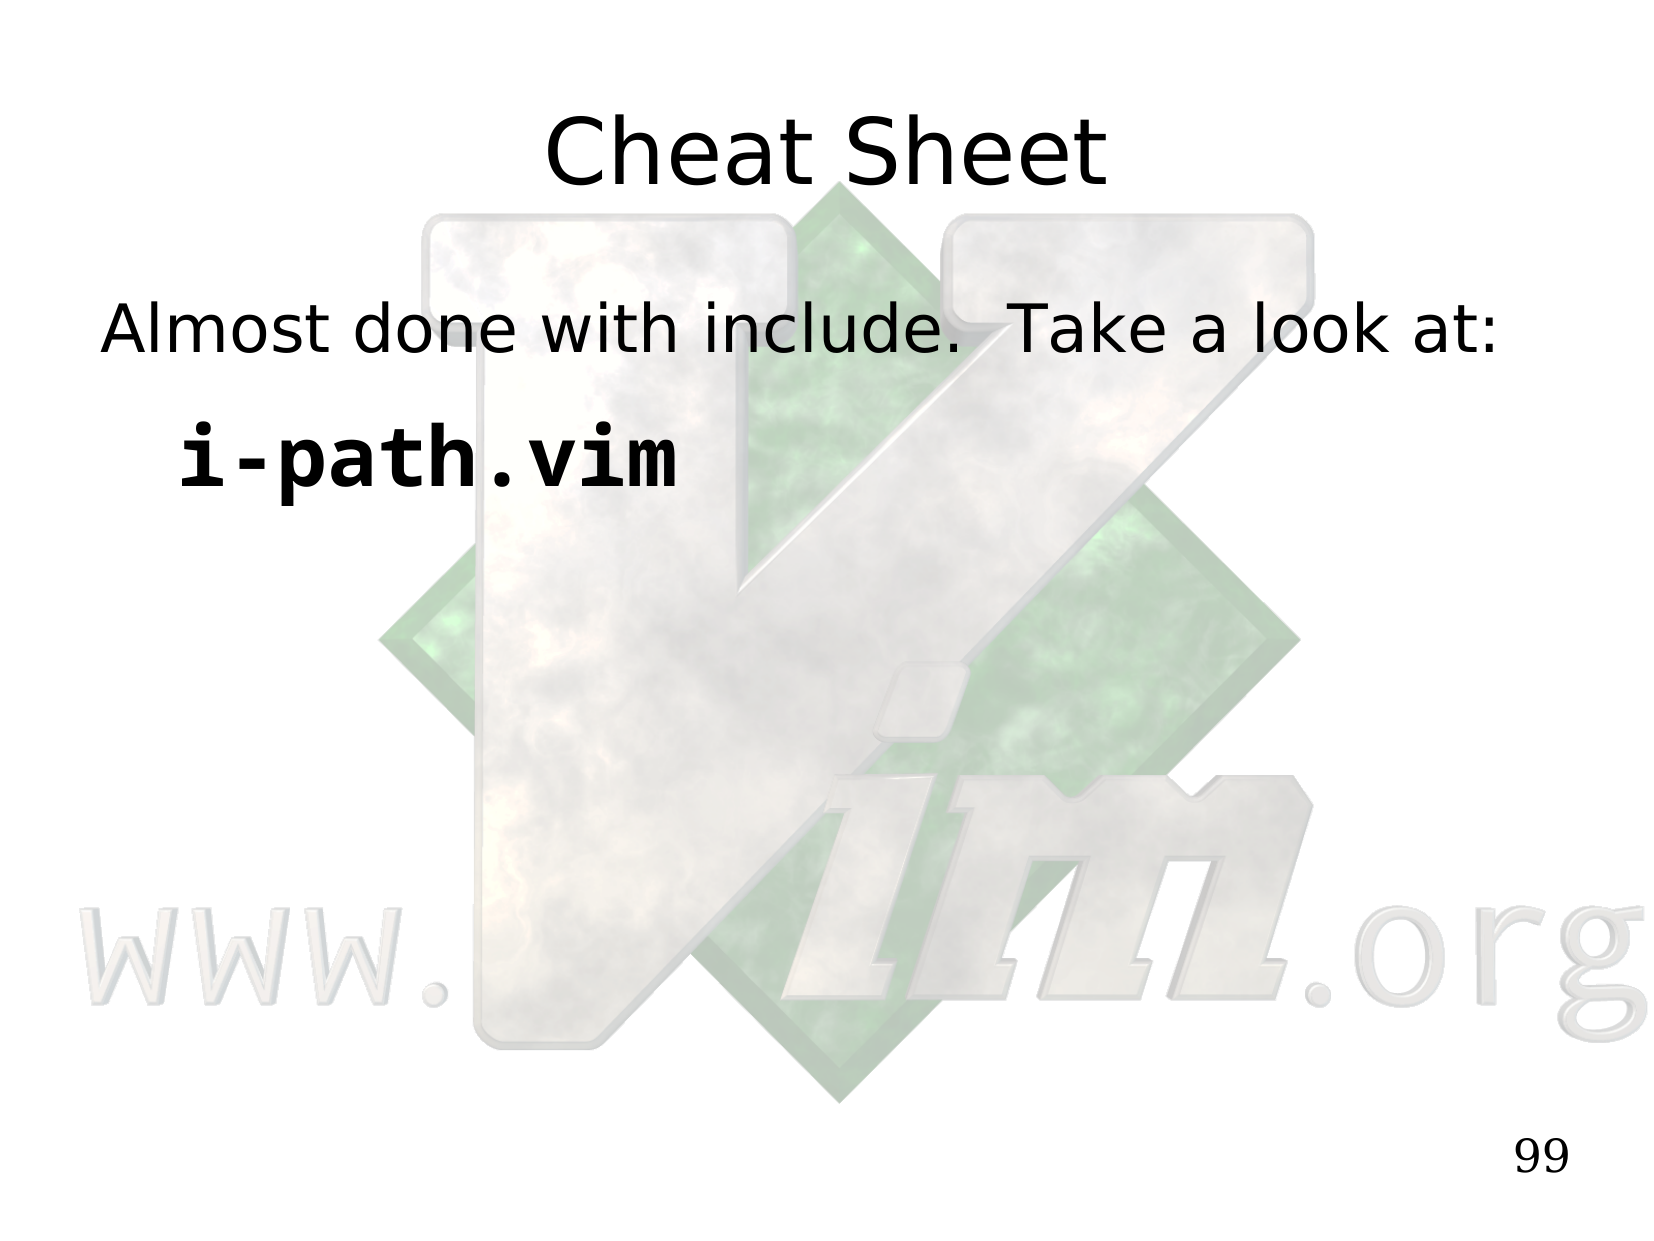

# Cheat Sheet
Almost done with include. Take a look at:
i-path.vim
99